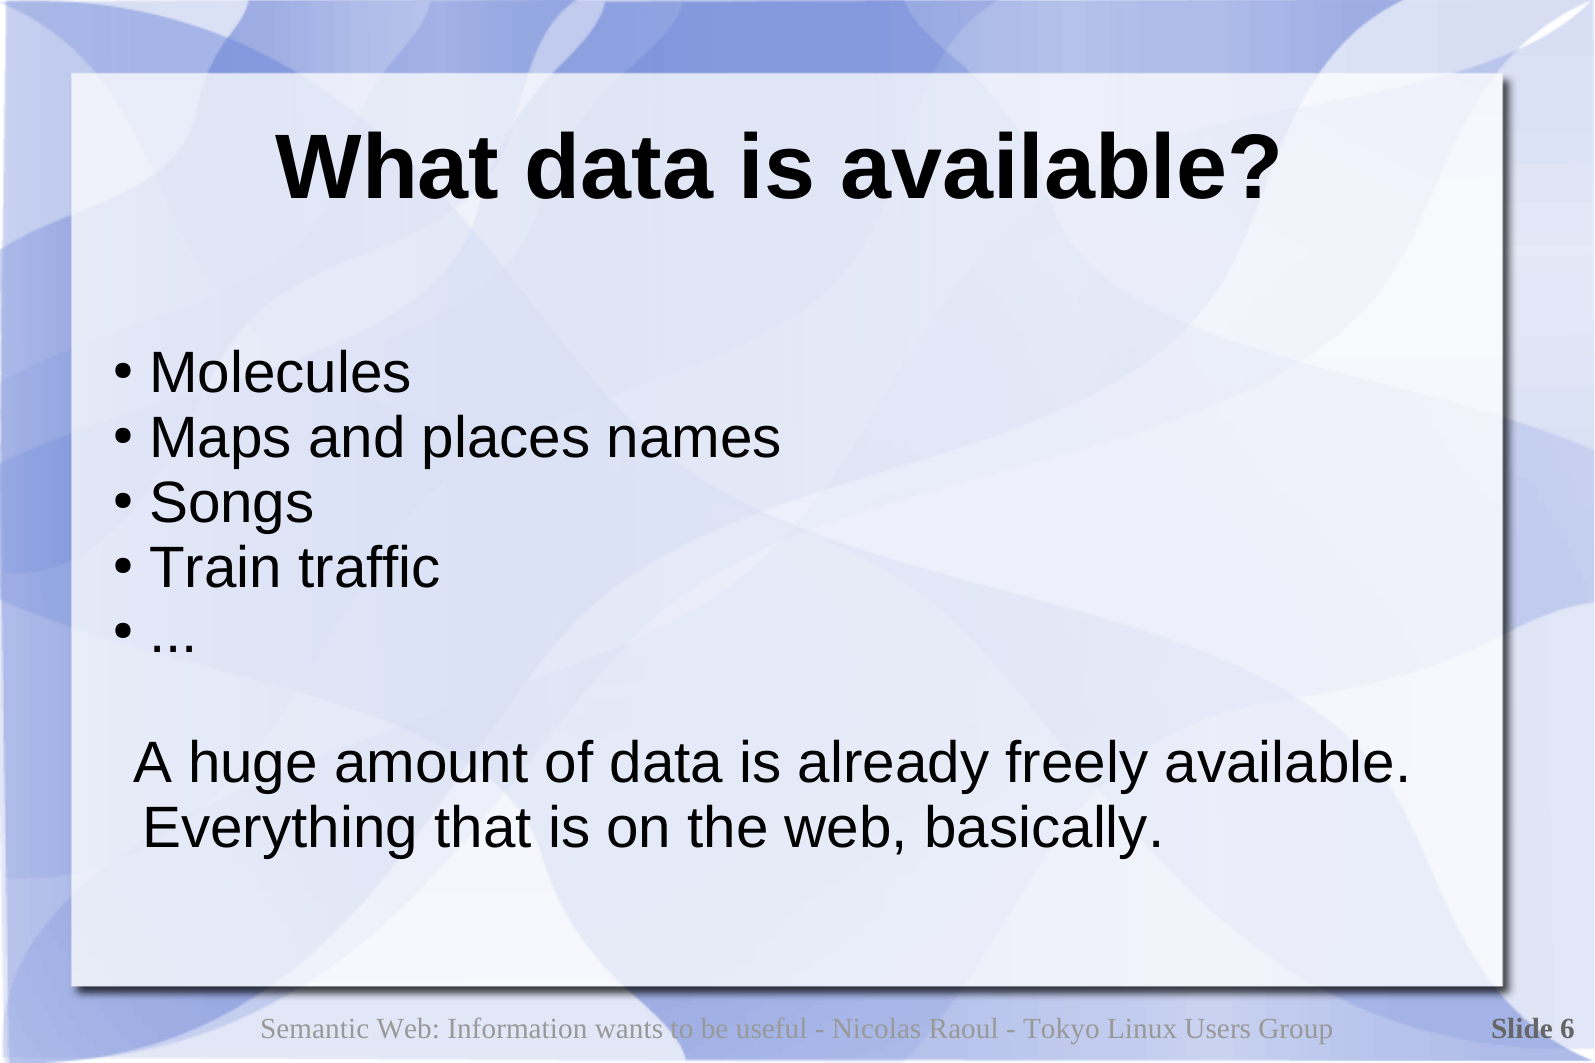

# What data is available?
 Molecules
 Maps and places names
 Songs
 Train traffic
 ...
A huge amount of data is already freely available. Everything that is on the web, basically.
Semantic Web: Information wants to be useful - Nicolas Raoul - Tokyo Linux Users Group
6